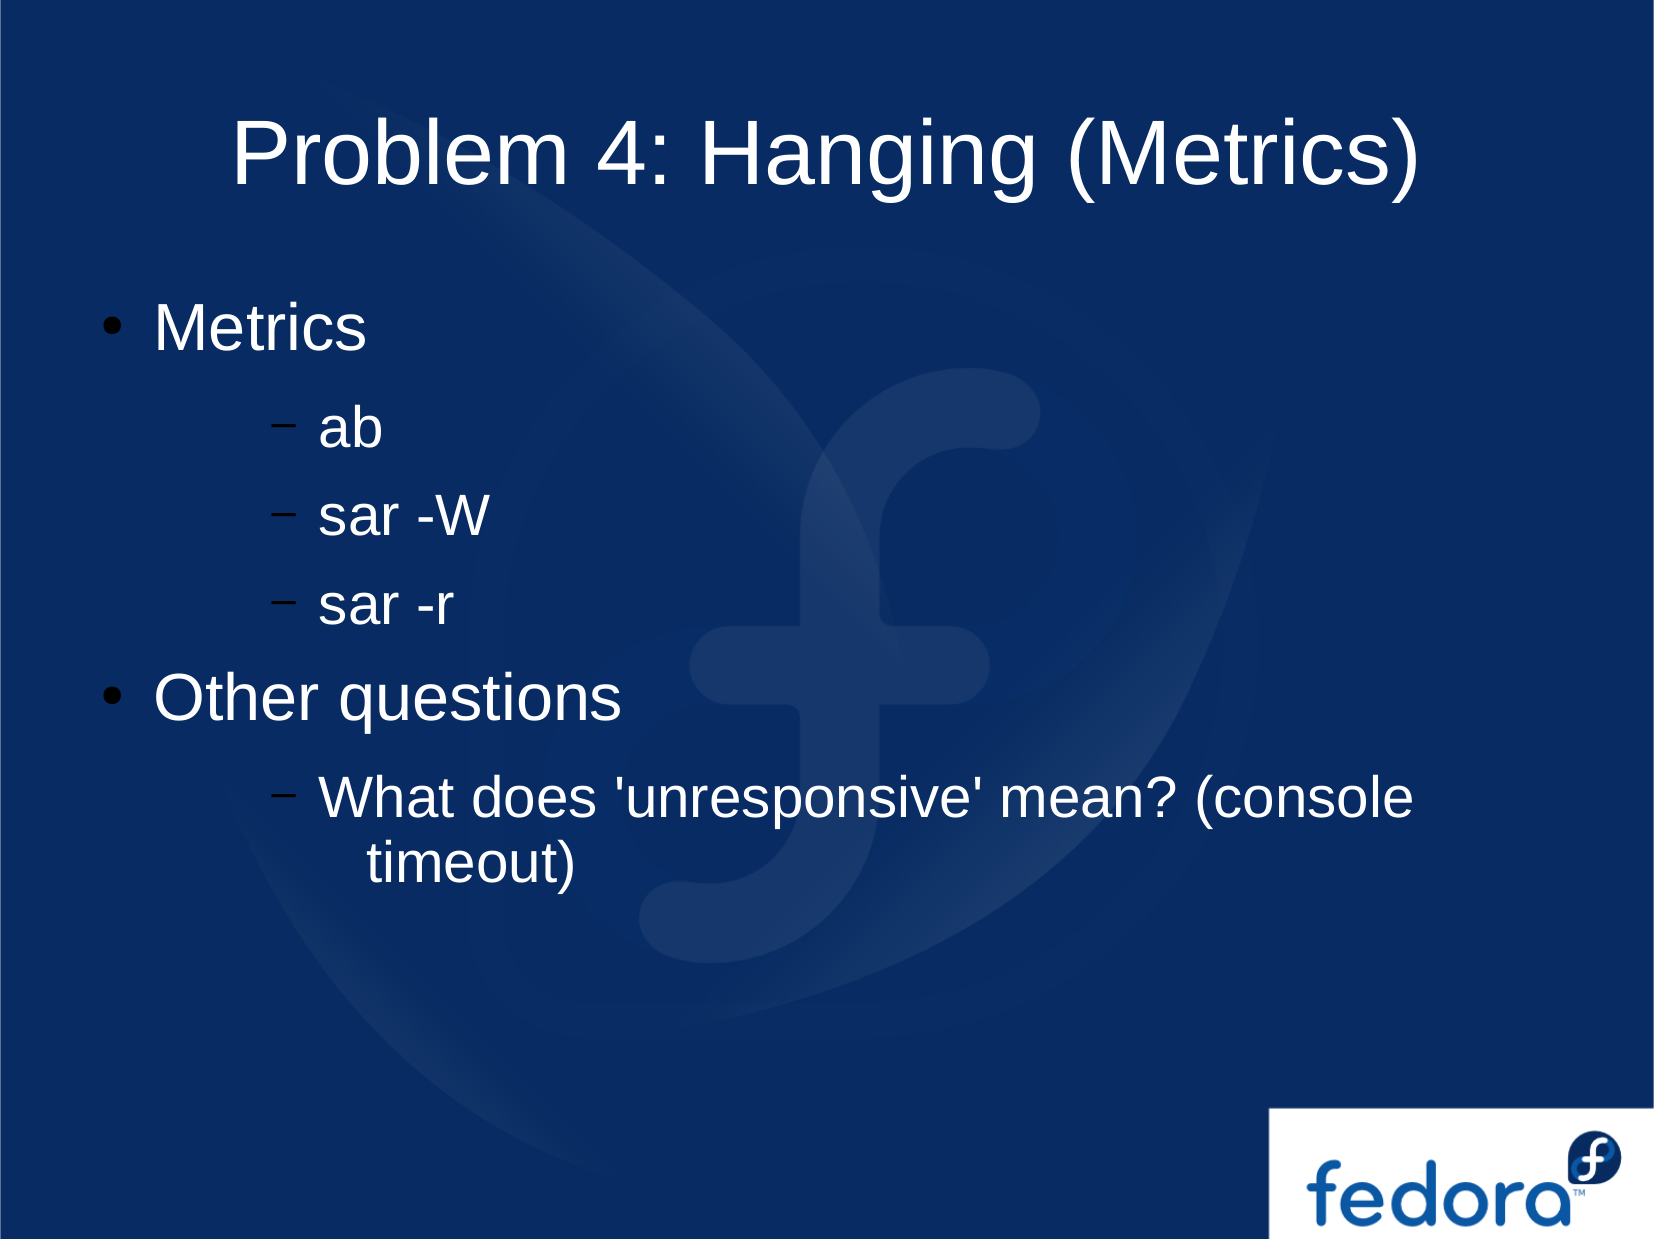

# Problem 4: Hanging (Metrics)
Metrics
ab
sar -W
sar -r
Other questions
What does 'unresponsive' mean? (console timeout)